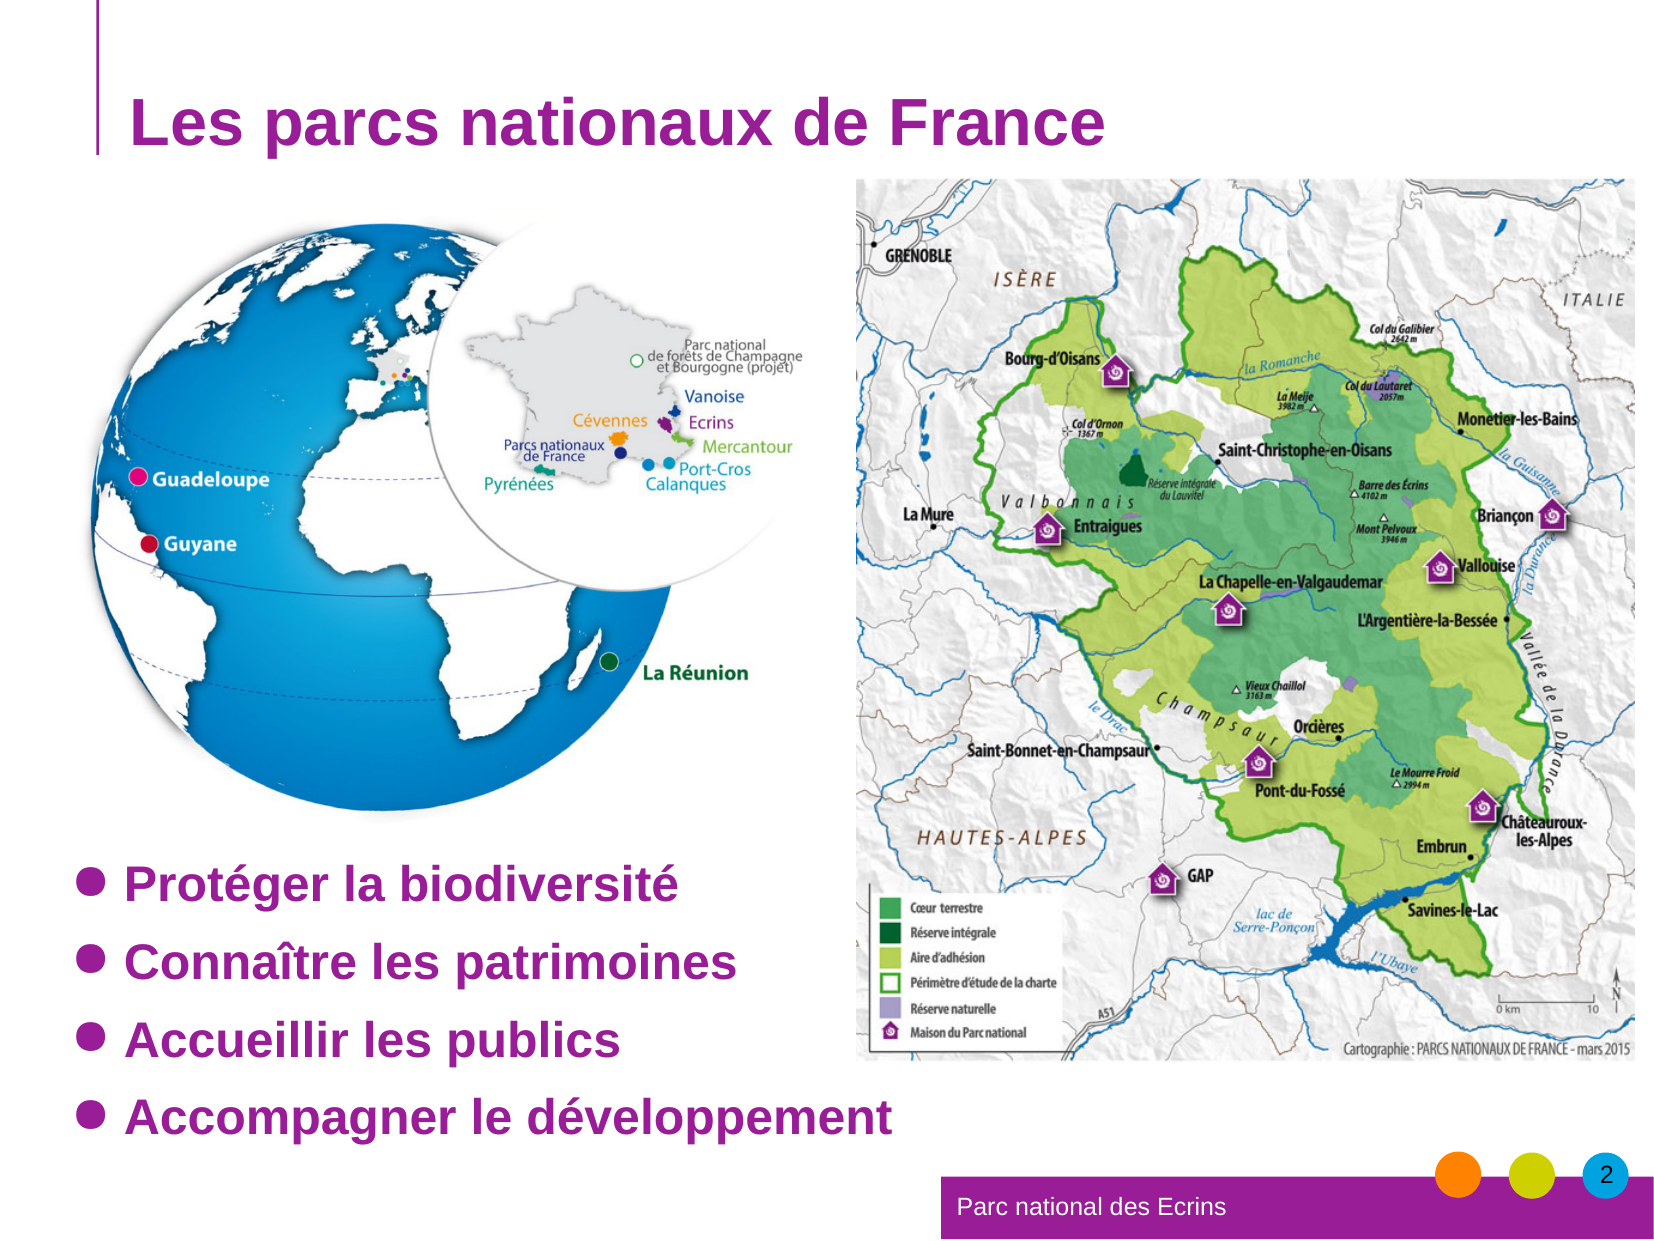

# Les parcs nationaux de France
Protéger la biodiversité
Connaître les patrimoines
Accueillir les publics
Accompagner le développement